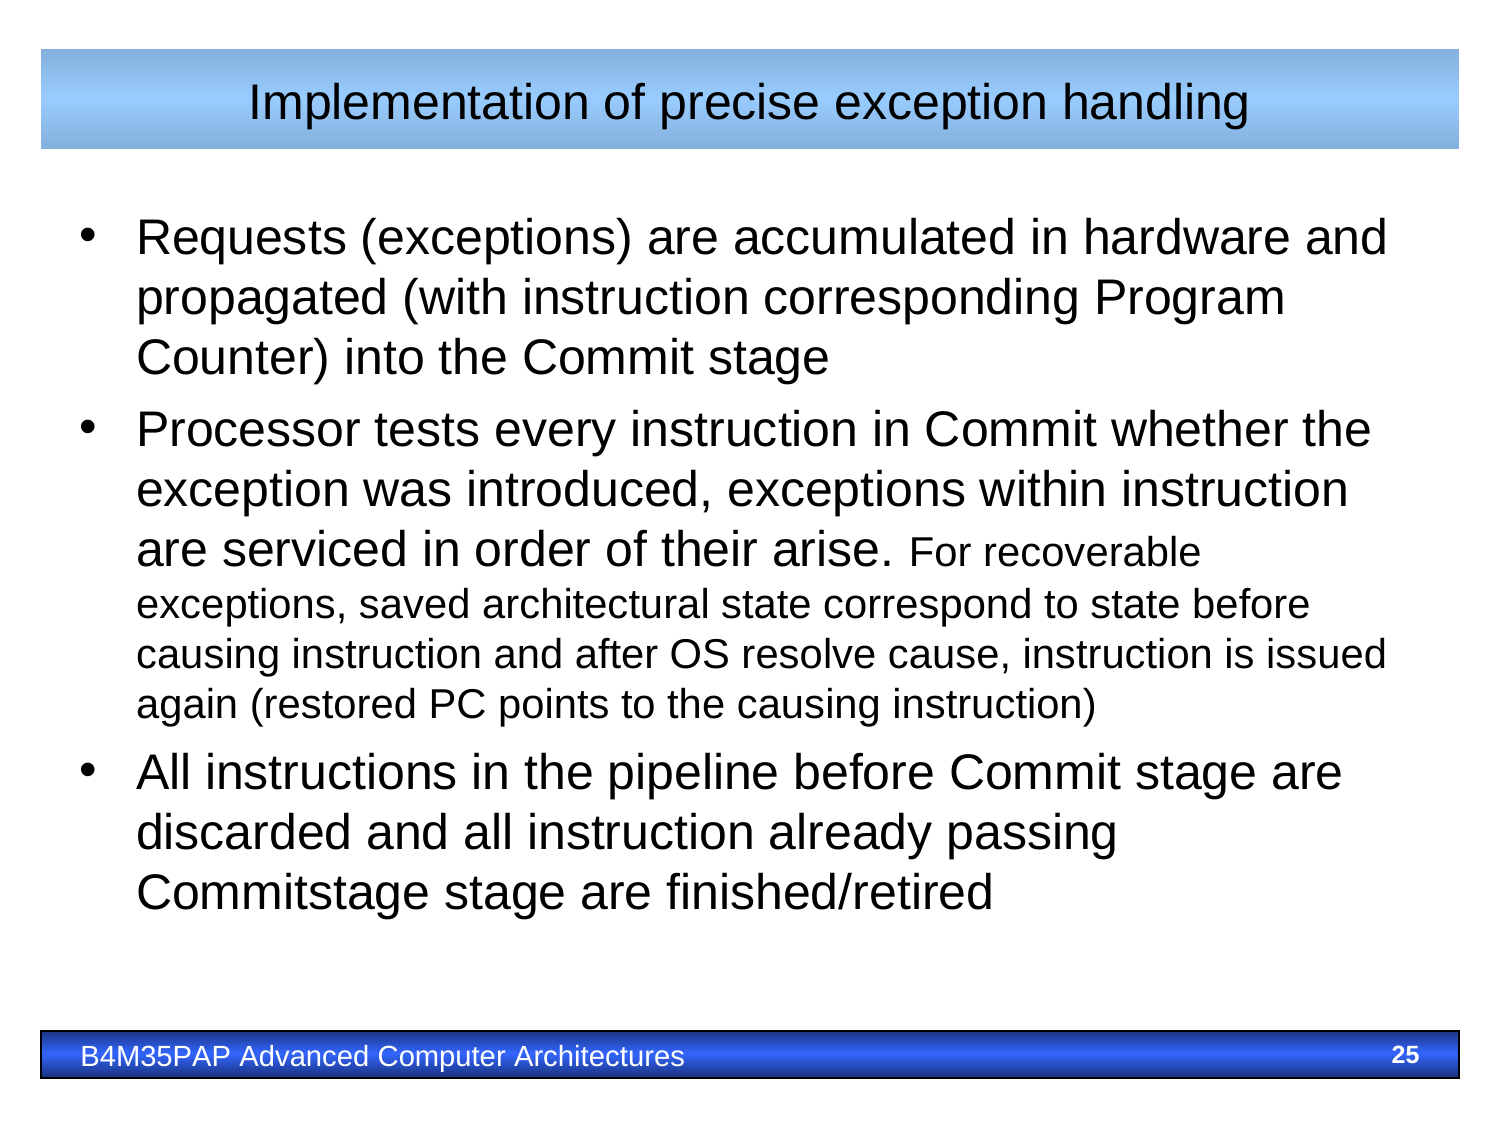

# Implementation of precise exception handling
Requests (exceptions) are accumulated in hardware and propagated (with instruction corresponding Program Counter) into the Commit stage
Processor tests every instruction in Commit whether the exception was introduced, exceptions within instruction are serviced in order of their arise. For recoverable exceptions, saved architectural state correspond to state before causing instruction and after OS resolve cause, instruction is issued again (restored PC points to the causing instruction)
All instructions in the pipeline before Commit stage are discarded and all instruction already passing Commitstage stage are finished/retired